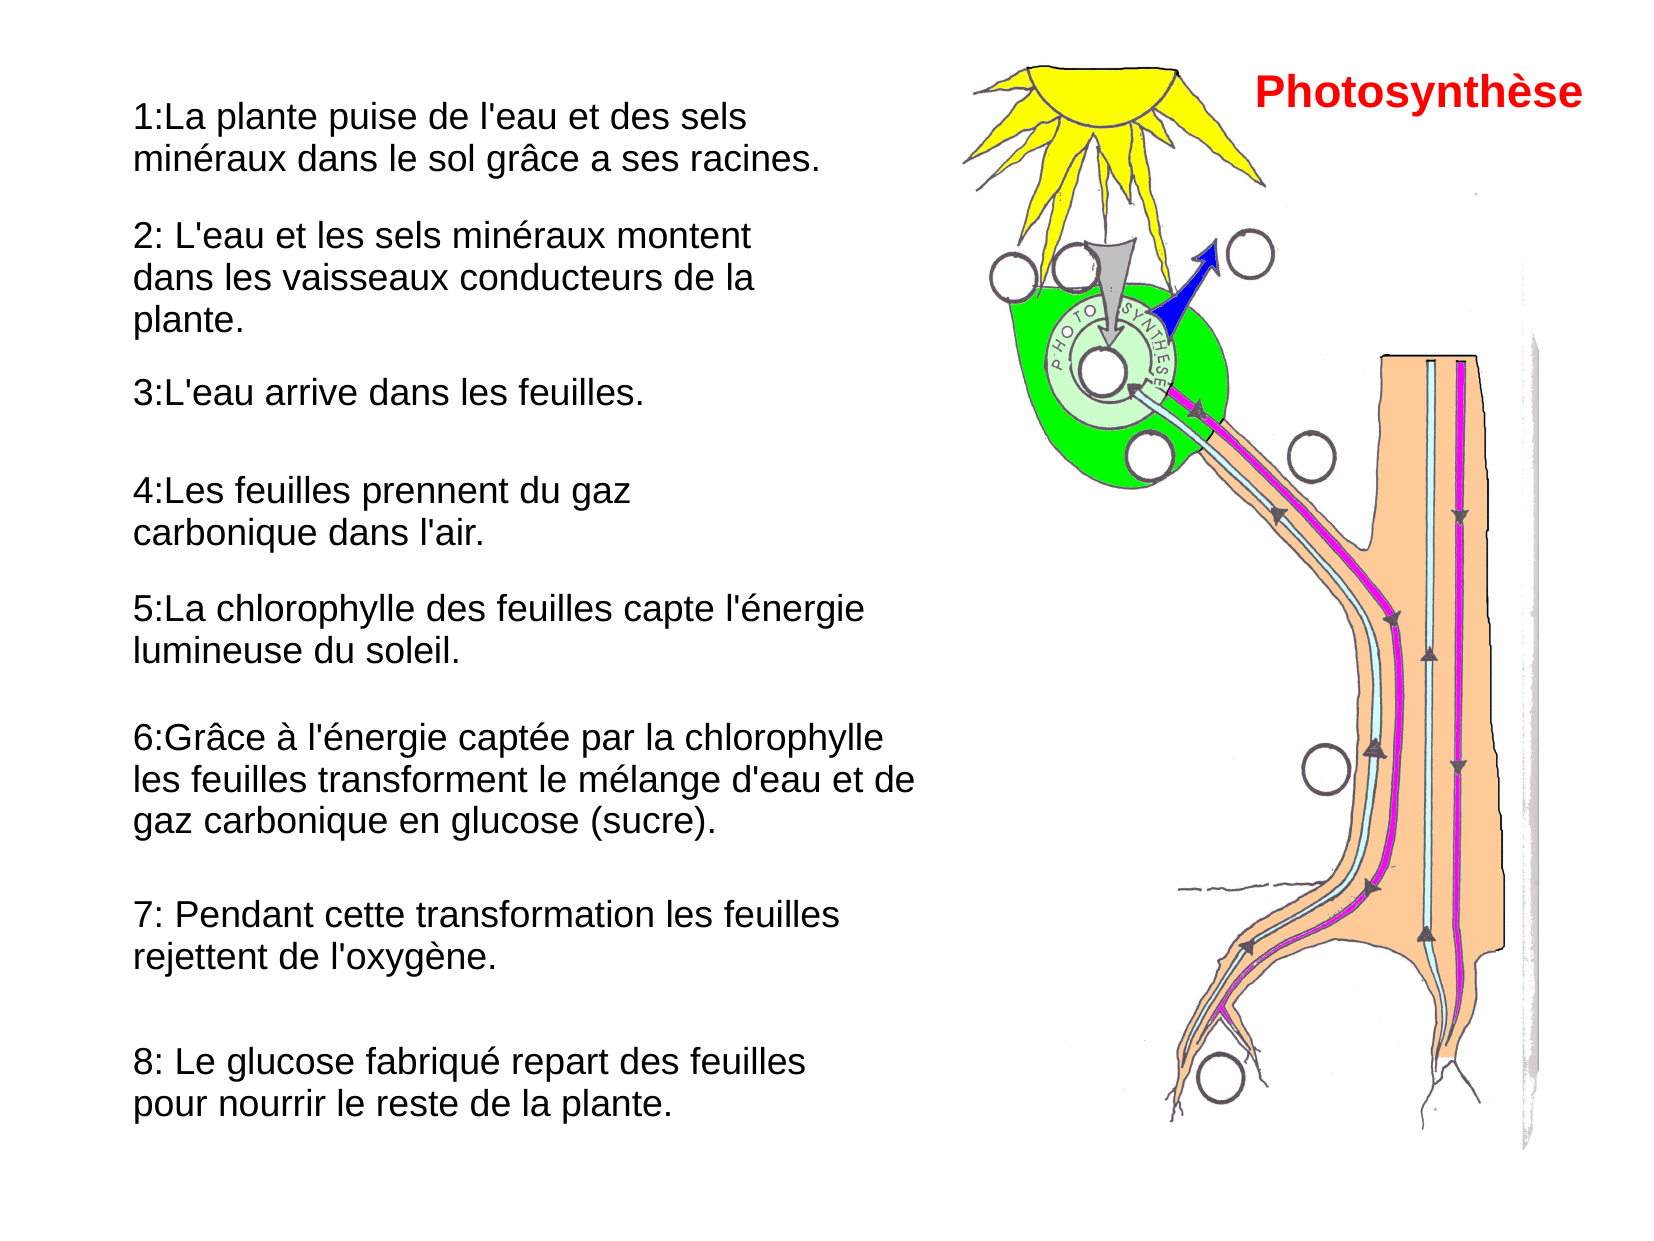

Photosynthèse
1:La plante puise de l'eau et des sels minéraux dans le sol grâce a ses racines.
2: L'eau et les sels minéraux montent dans les vaisseaux conducteurs de la plante.
3:L'eau arrive dans les feuilles.
4:Les feuilles prennent du gaz carbonique dans l'air.
5:La chlorophylle des feuilles capte l'énergie lumineuse du soleil.
6:Grâce à l'énergie captée par la chlorophylle les feuilles transforment le mélange d'eau et de gaz carbonique en glucose (sucre).
7: Pendant cette transformation les feuilles rejettent de l'oxygène.
8: Le glucose fabriqué repart des feuilles pour nourrir le reste de la plante.